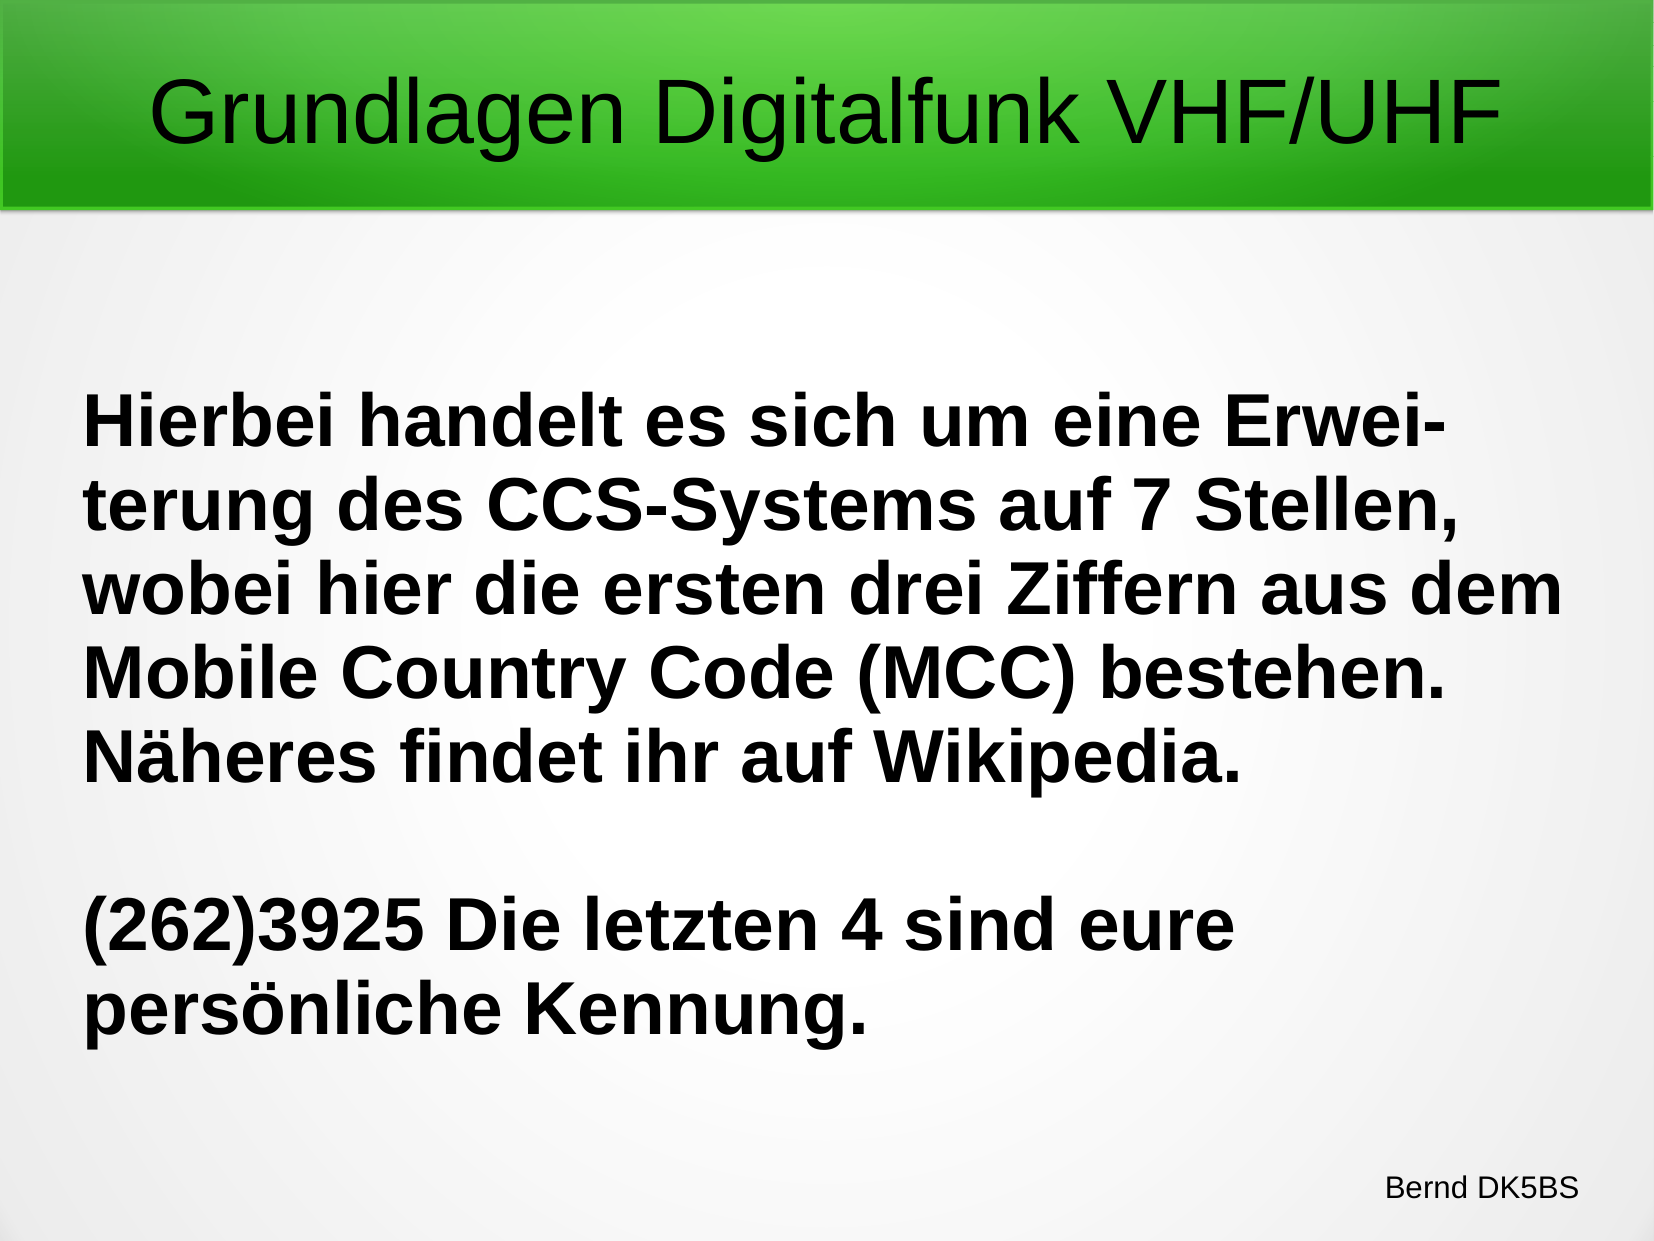

# Grundlagen Digitalfunk VHF/UHF
Hierbei handelt es sich um eine Erwei-terung des CCS-Systems auf 7 Stellen, wobei hier die ersten drei Ziffern aus dem Mobile Country Code (MCC) bestehen.
Näheres findet ihr auf Wikipedia.
(262)3925 Die letzten 4 sind eure persönliche Kennung.
Bernd DK5BS